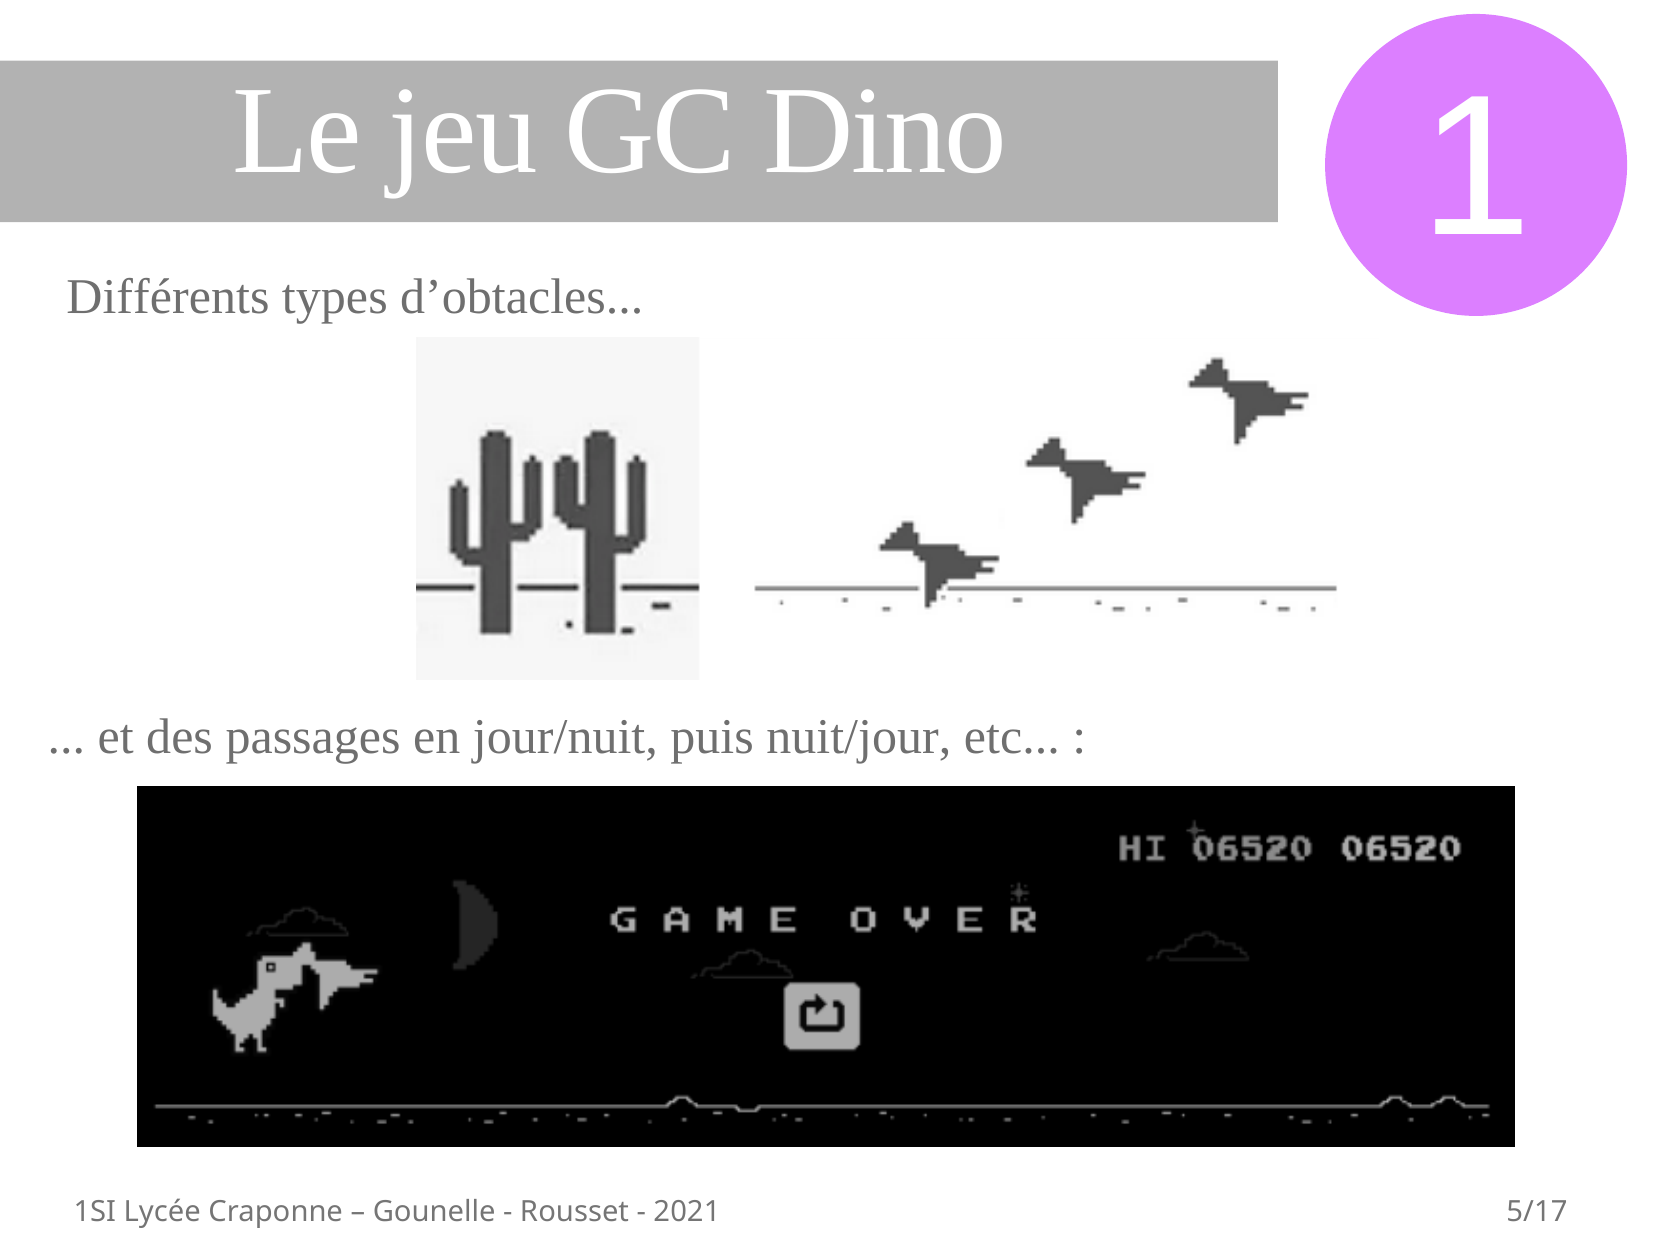

1
Le jeu GC Dino
Différents types d’obtacles...
... et des passages en jour/nuit, puis nuit/jour, etc... :
Approfondir la réponse
Explorer les savoirs
Explorer le projet d’orientation
5